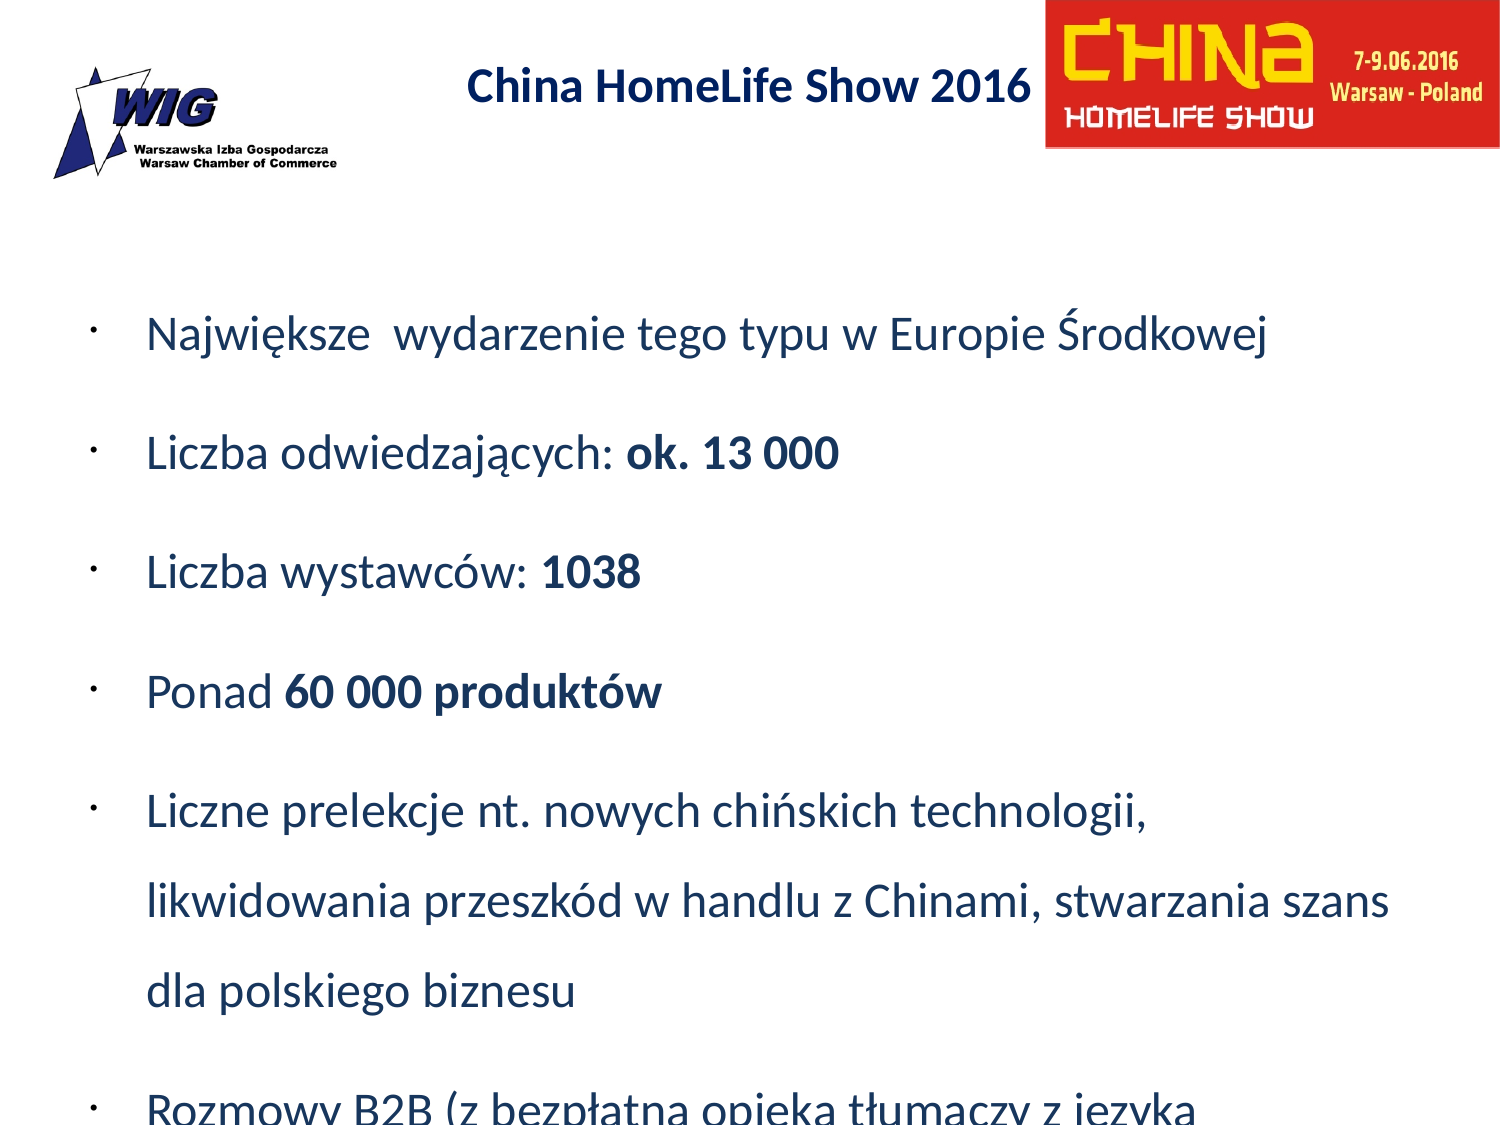

# China HomeLife Show 2016
Największe wydarzenie tego typu w Europie Środkowej
Liczba odwiedzających: ok. 13 000
Liczba wystawców: 1038
Ponad 60 000 produktów
Liczne prelekcje nt. nowych chińskich technologii, likwidowania przeszkód w handlu z Chinami, stwarzania szans dla polskiego biznesu
Rozmowy B2B (z bezpłatną opieką tłumaczy z języka chińskiego)